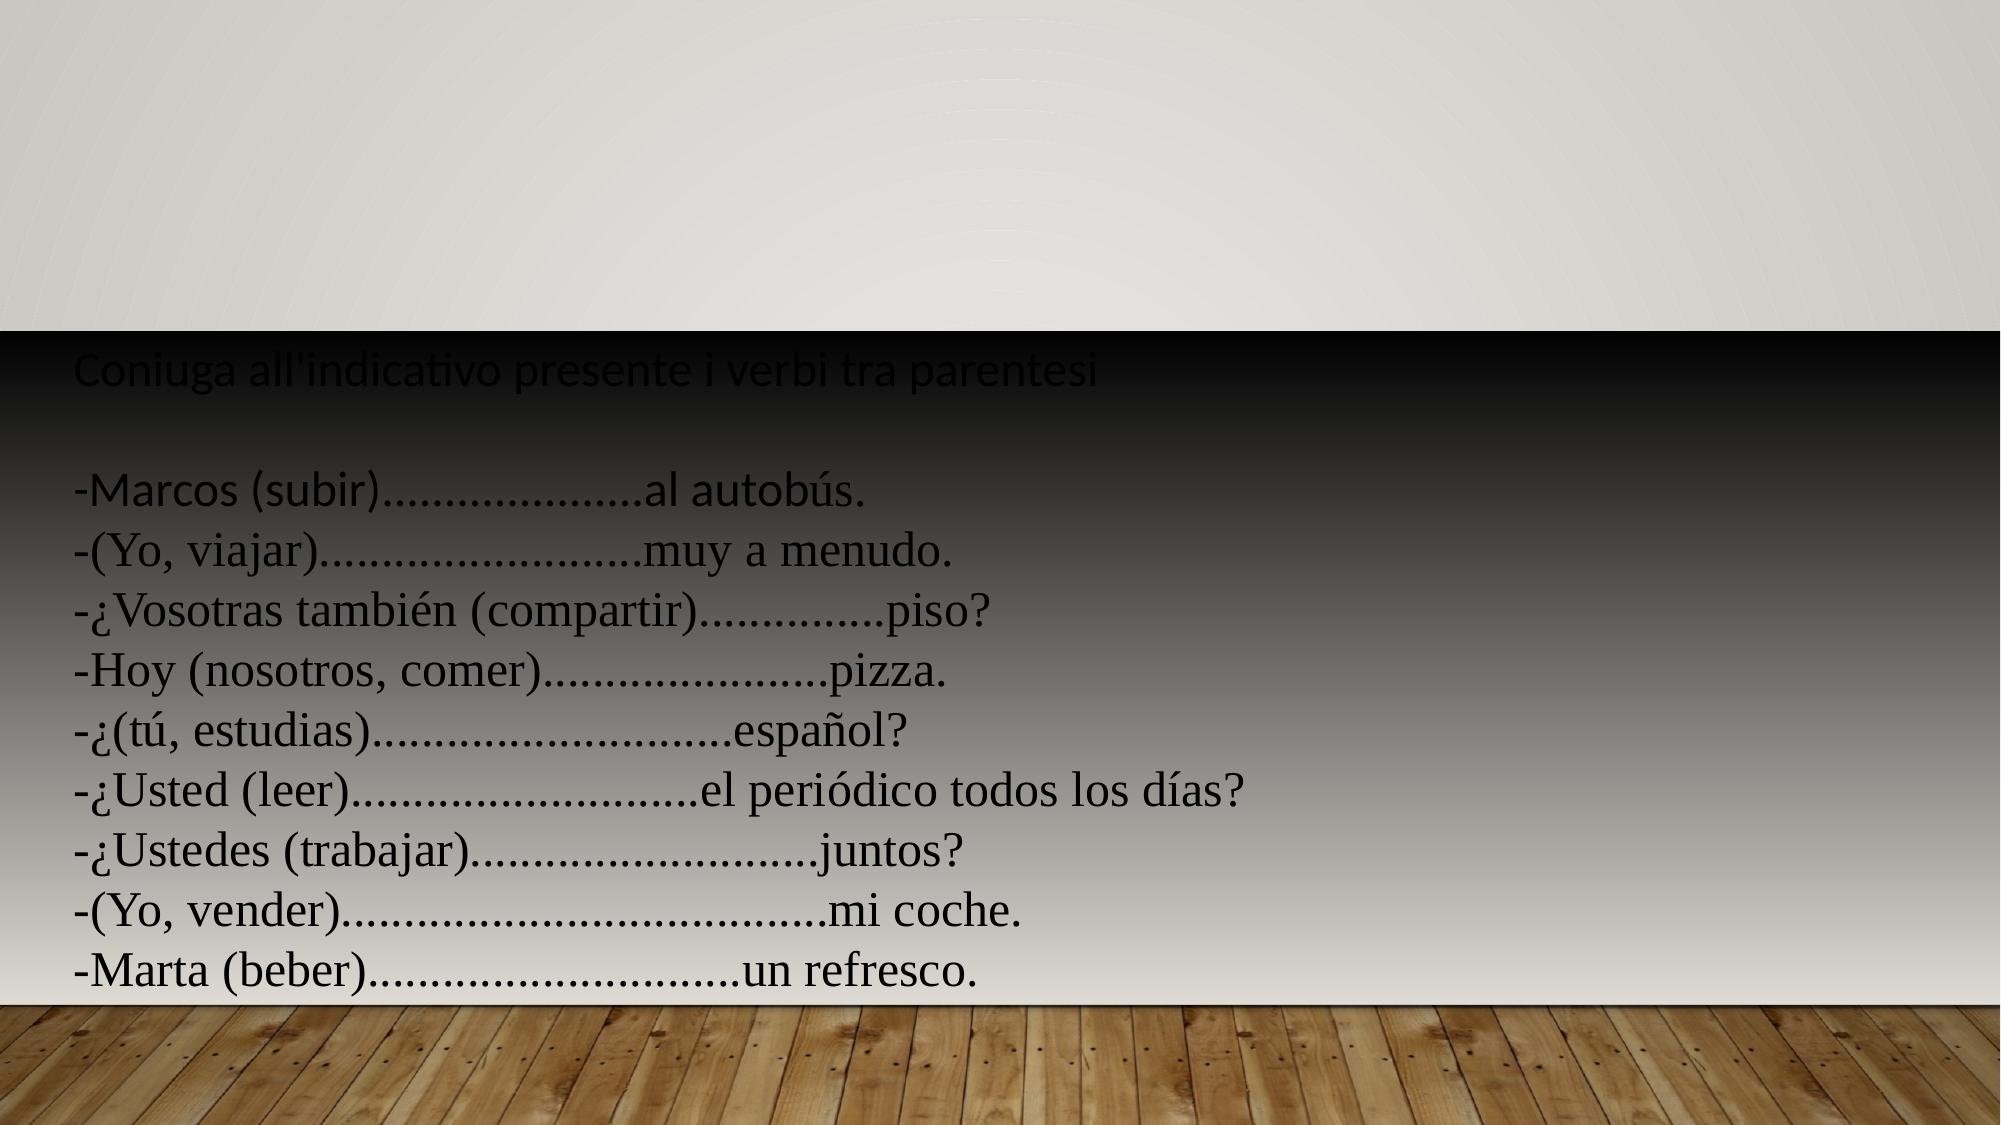

Coniuga all'indicativo presente i verbi tra parentesi
-Marcos (subir).....................al autobús.
-(Yo, viajar)..........................muy a menudo.
-¿Vosotras también (compartir)...............piso?
-Hoy (nosotros, comer).......................pizza.
-¿(tú, estudias).............................español?
-¿Usted (leer)............................el periódico todos los días?
-¿Ustedes (trabajar)............................juntos?
-(Yo, vender).......................................mi coche.
-Marta (beber)..............................un refresco.